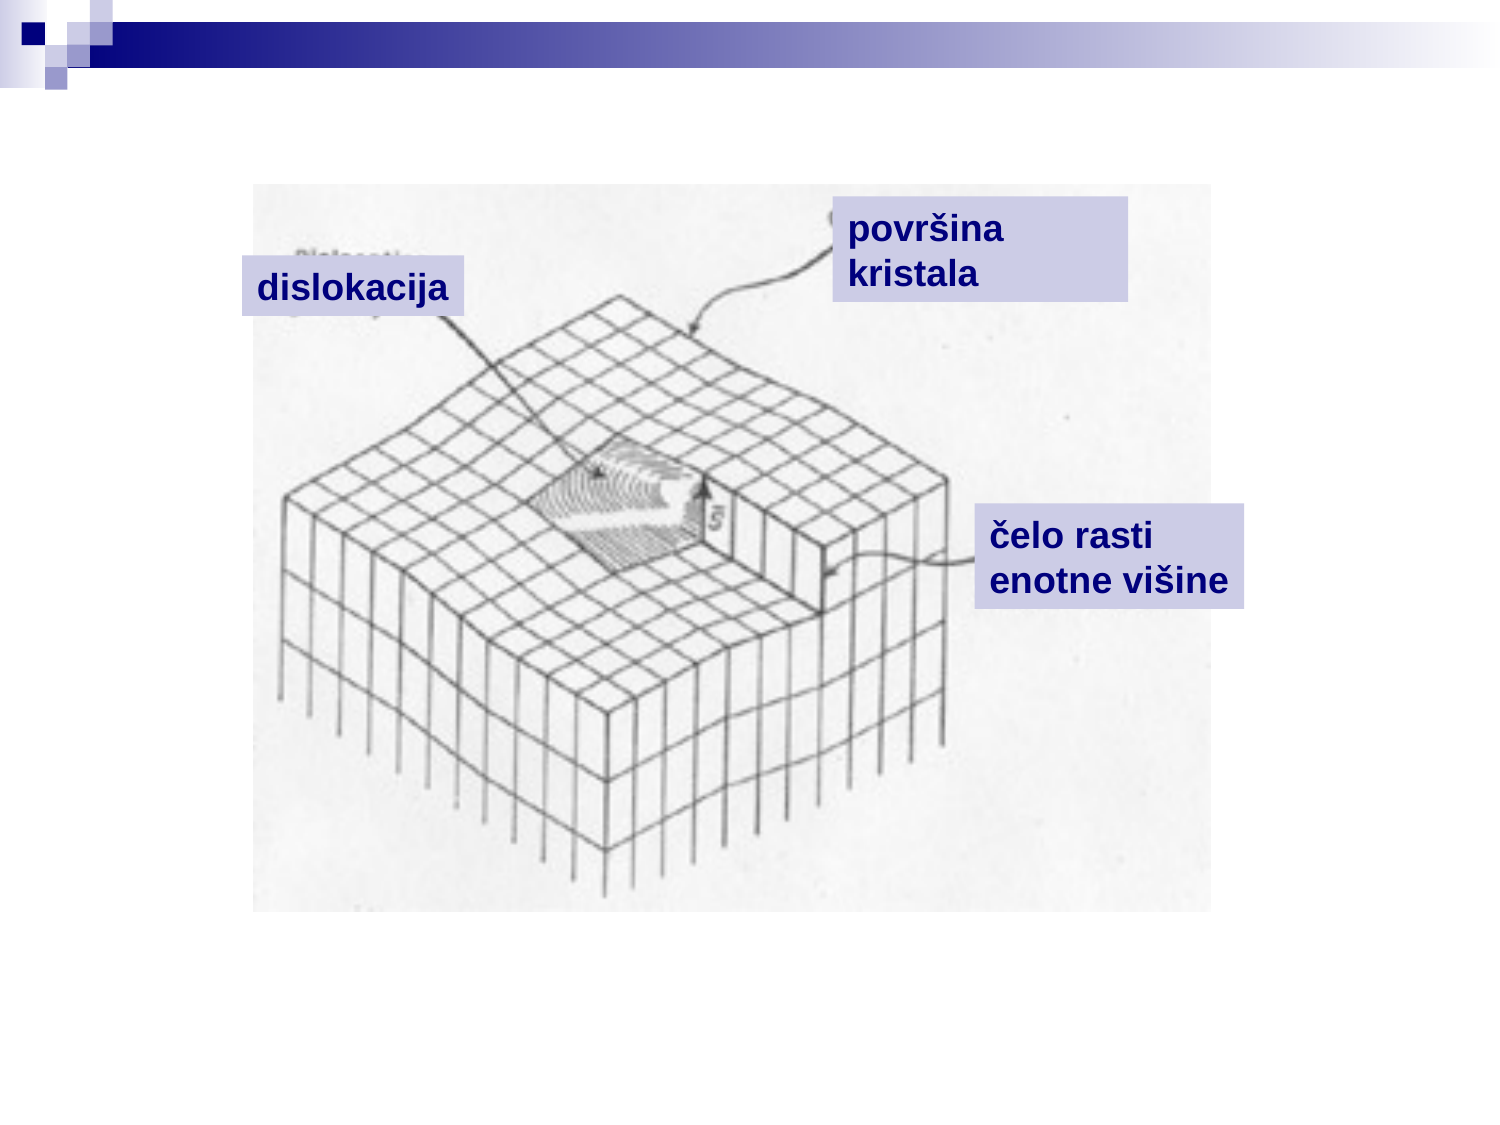

površina
kristala
dislokacija
čelo rasti
enotne višine